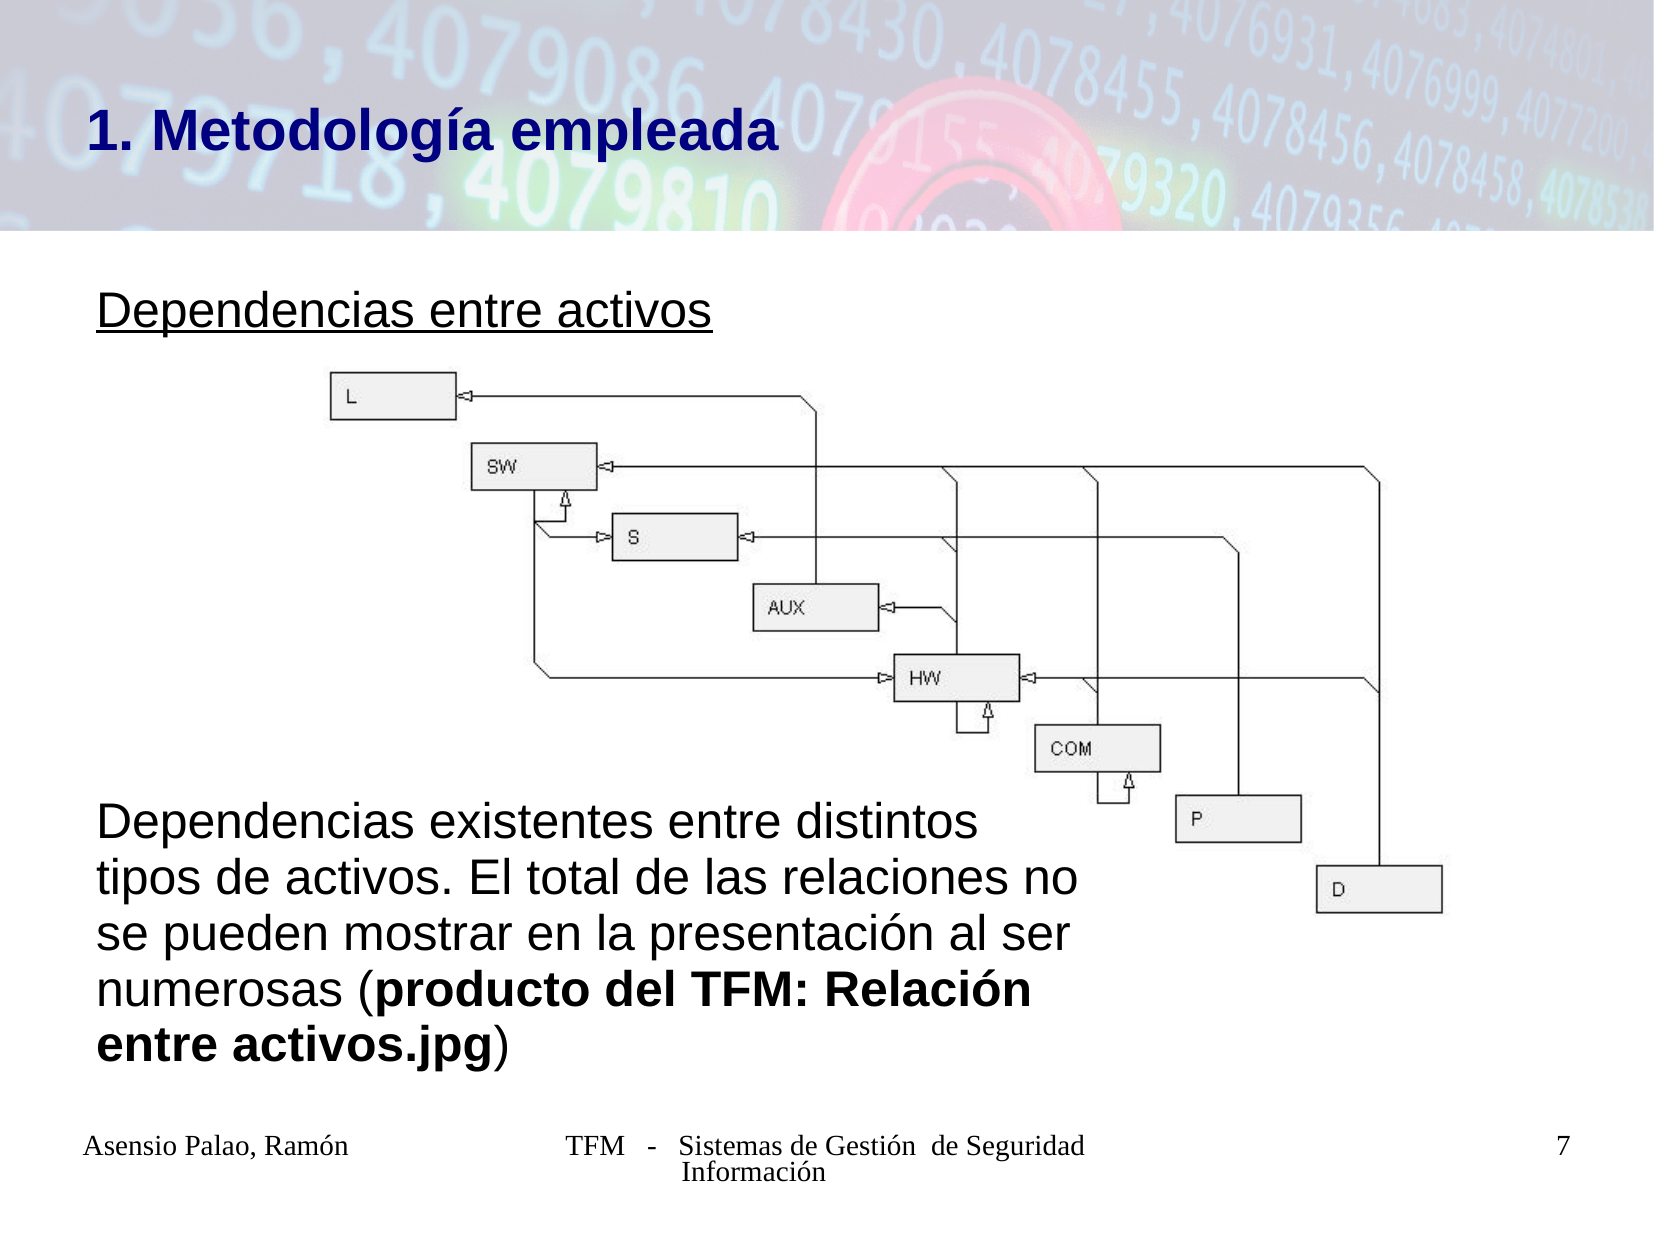

1. Metodología empleada
#
Dependencias entre activos
Dependencias existentes entre distintos tipos de activos. El total de las relaciones no se pueden mostrar en la presentación al ser numerosas (producto del TFM: Relación entre activos.jpg)
Asensio Palao, Ramón
TFM - Sistemas de Gestión de Seguridad Información
7